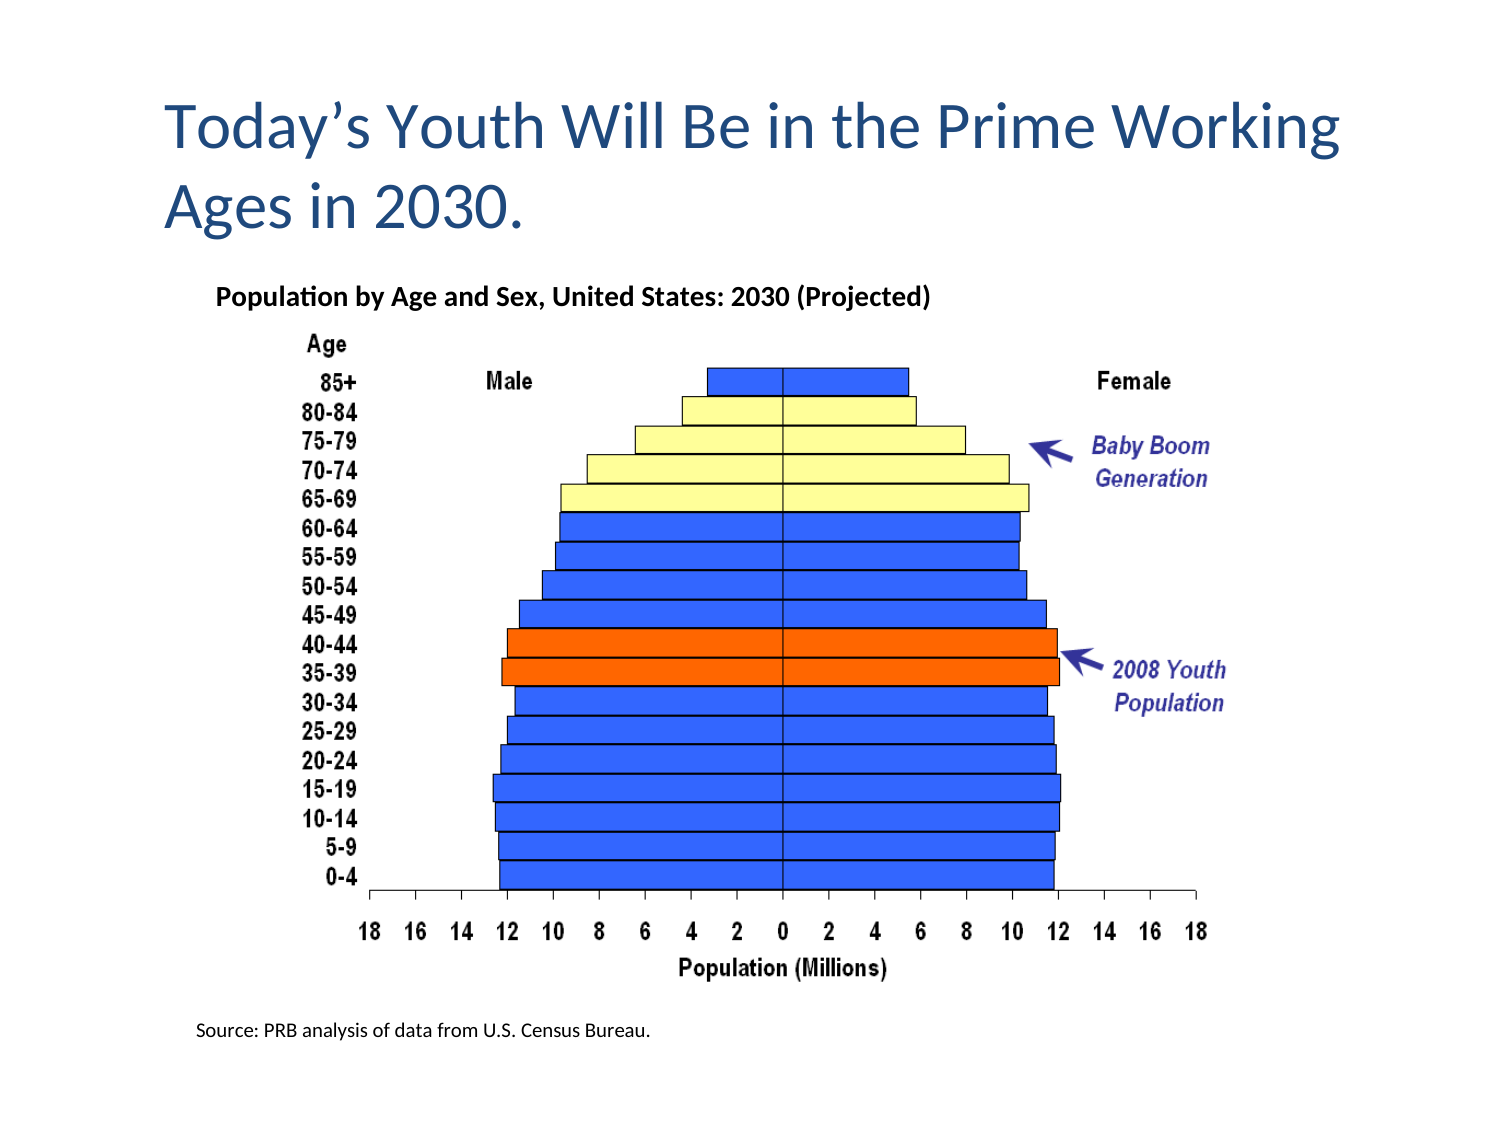

Today’s Youth Will Be in the Prime Working Ages in 2030.
Population by Age and Sex, United States: 2030 (Projected)
Source: PRB analysis of data from U.S. Census Bureau.